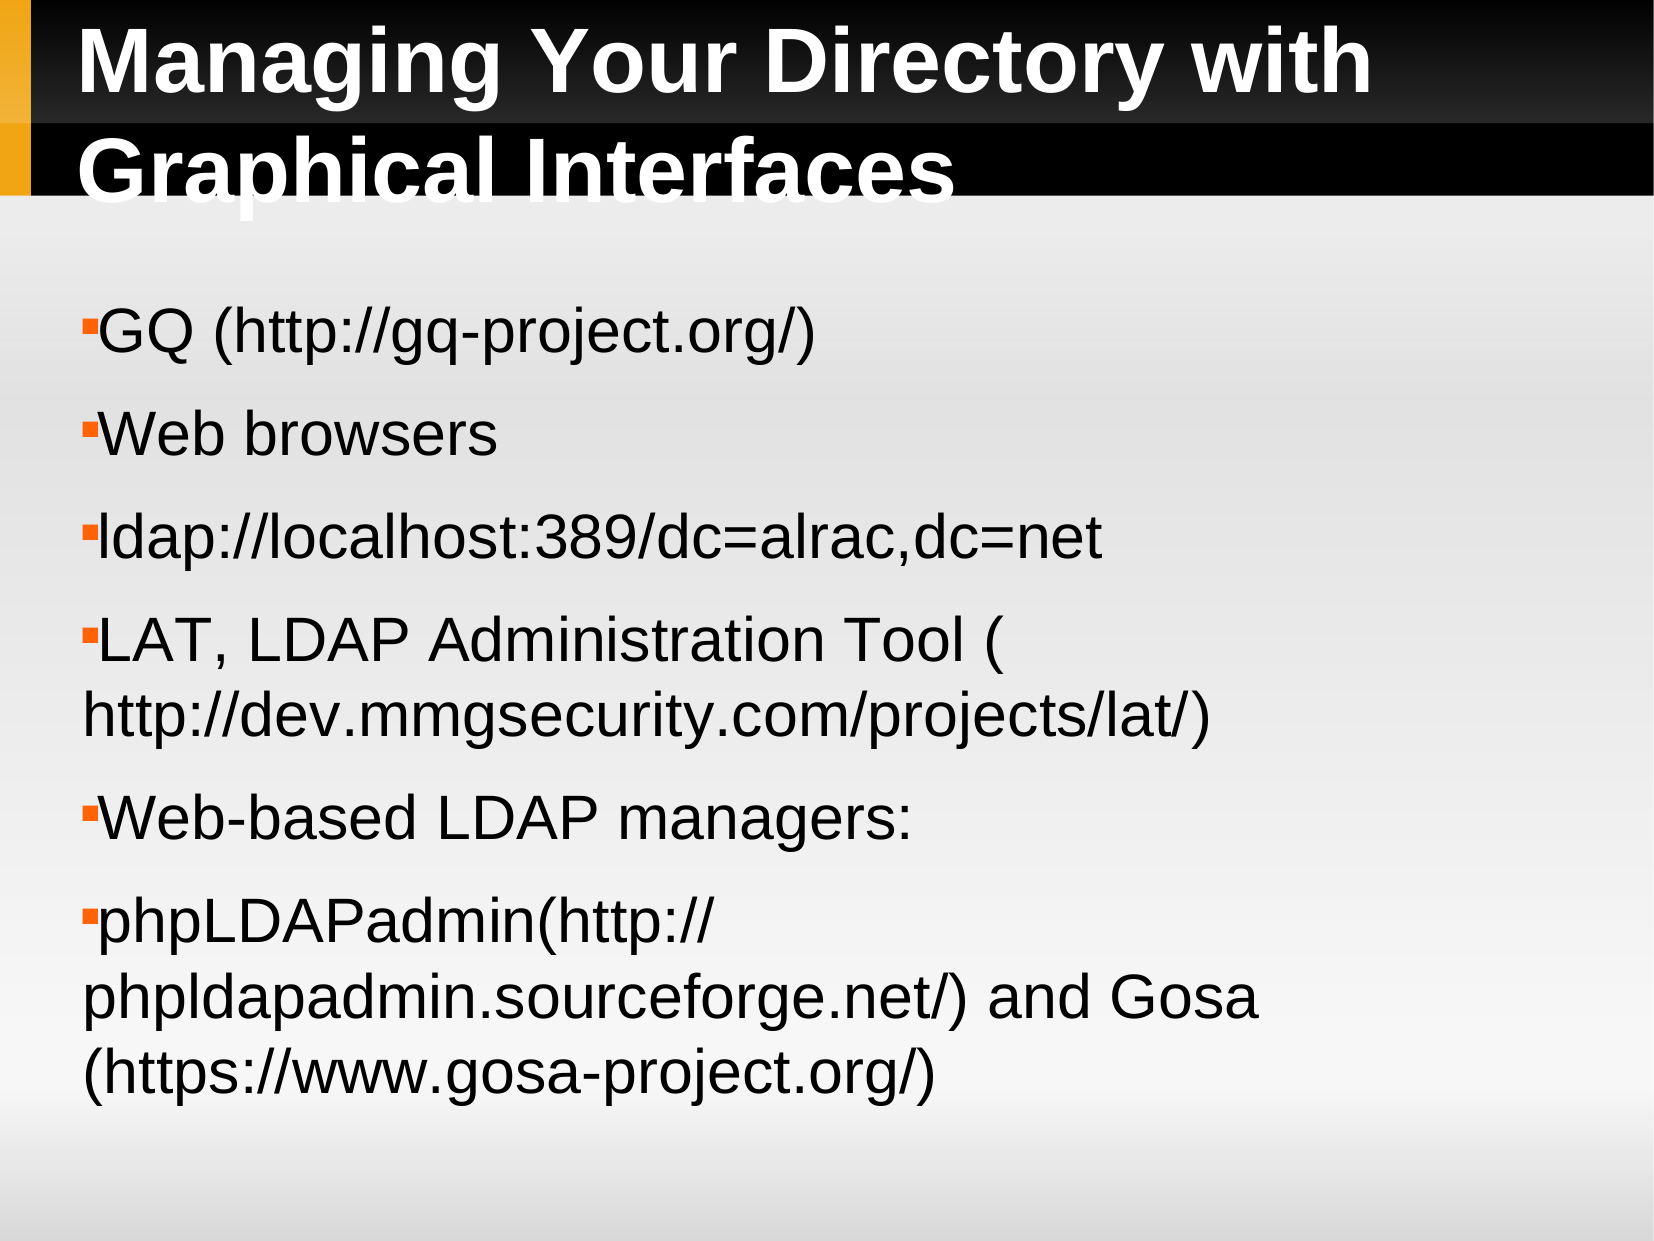

# Managing Your Directory with Graphical Interfaces
GQ (http://gq-project.org/)
Web browsers
ldap://localhost:389/dc=alrac,dc=net
LAT, LDAP Administration Tool (http://dev.mmgsecurity.com/projects/lat/)
Web-based LDAP managers:
phpLDAPadmin(http://phpldapadmin.sourceforge.net/) and Gosa (https://www.gosa-project.org/)